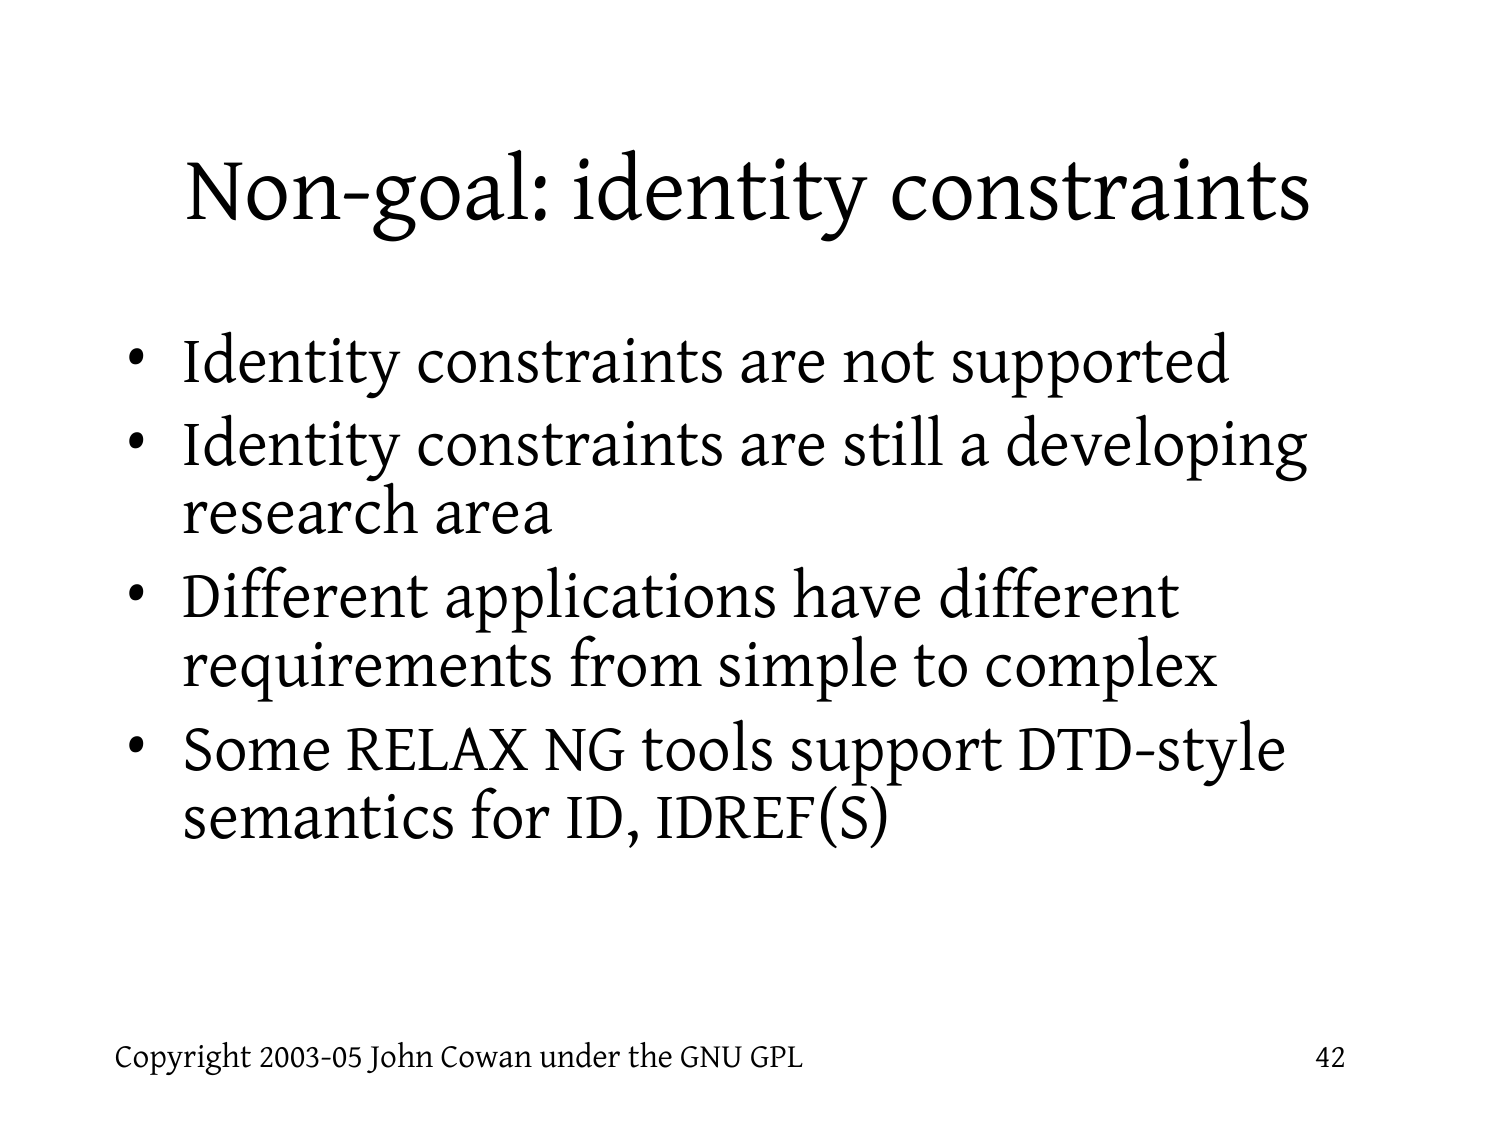

# Non-goal: identity constraints
Identity constraints are not supported
Identity constraints are still a developing research area
Different applications have different requirements from simple to complex
Some RELAX NG tools support DTD-style semantics for ID, IDREF(S)